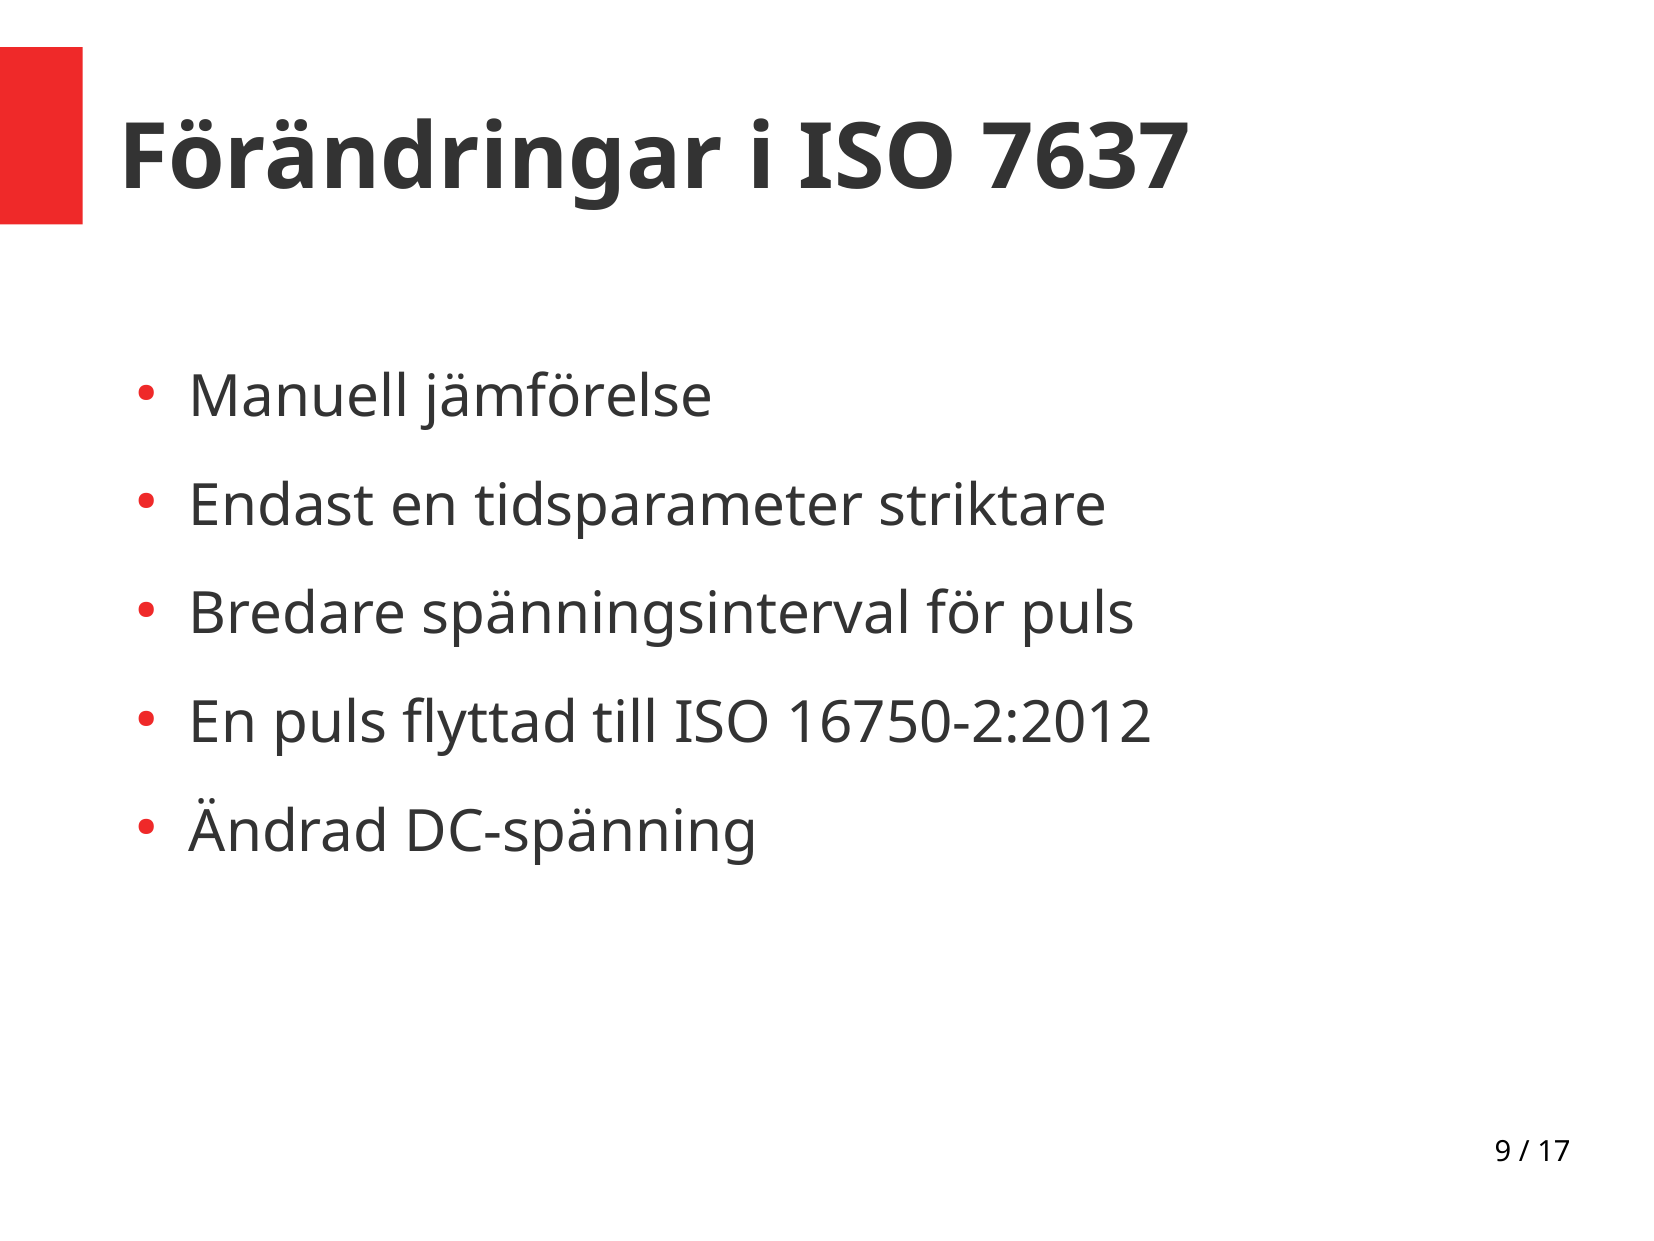

# Förändringar i ISO 7637
Manuell jämförelse
Endast en tidsparameter striktare
Bredare spänningsinterval för puls
En puls flyttad till ISO 16750-2:2012
Ändrad DC-spänning
9